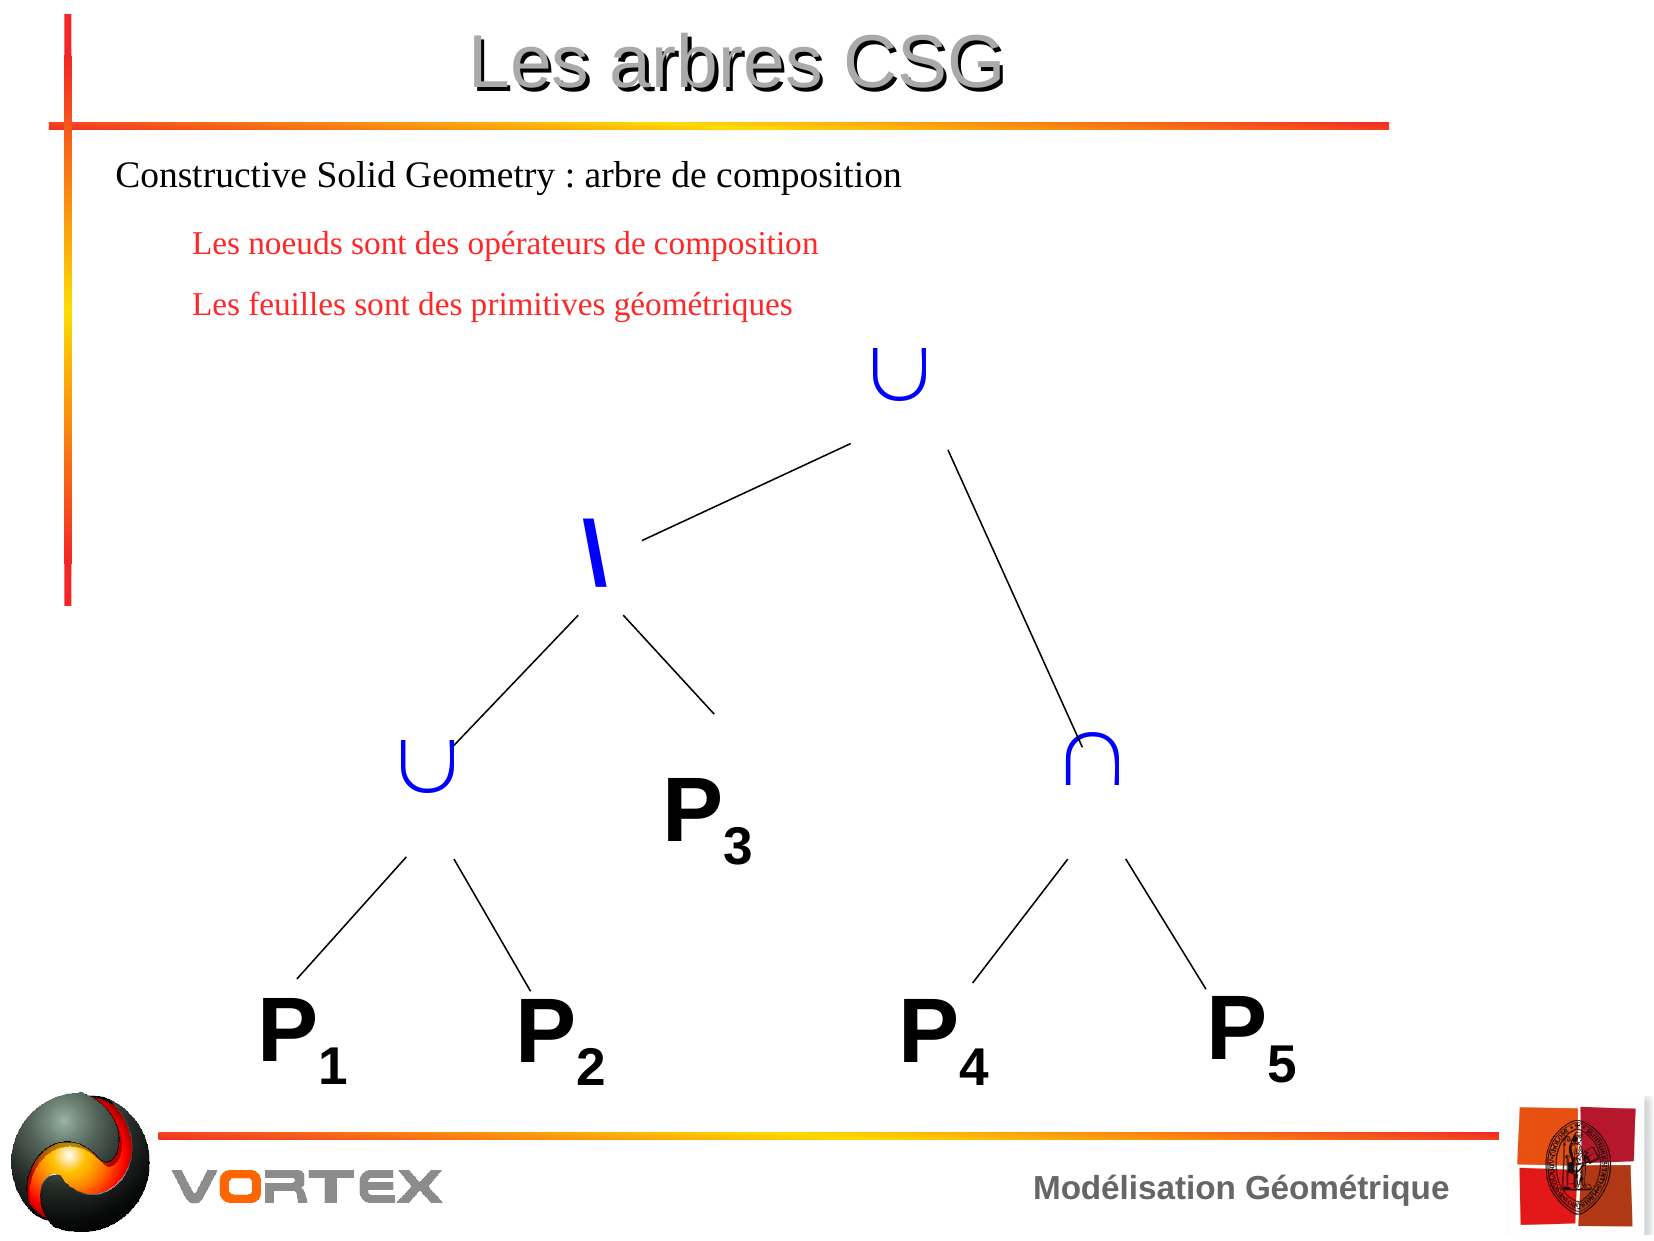

# Les arbres CSG
Constructive Solid Geometry : arbre de composition
Les noeuds sont des opérateurs de composition
Les feuilles sont des primitives géométriques

\


P3
P5
P1
P2
P4